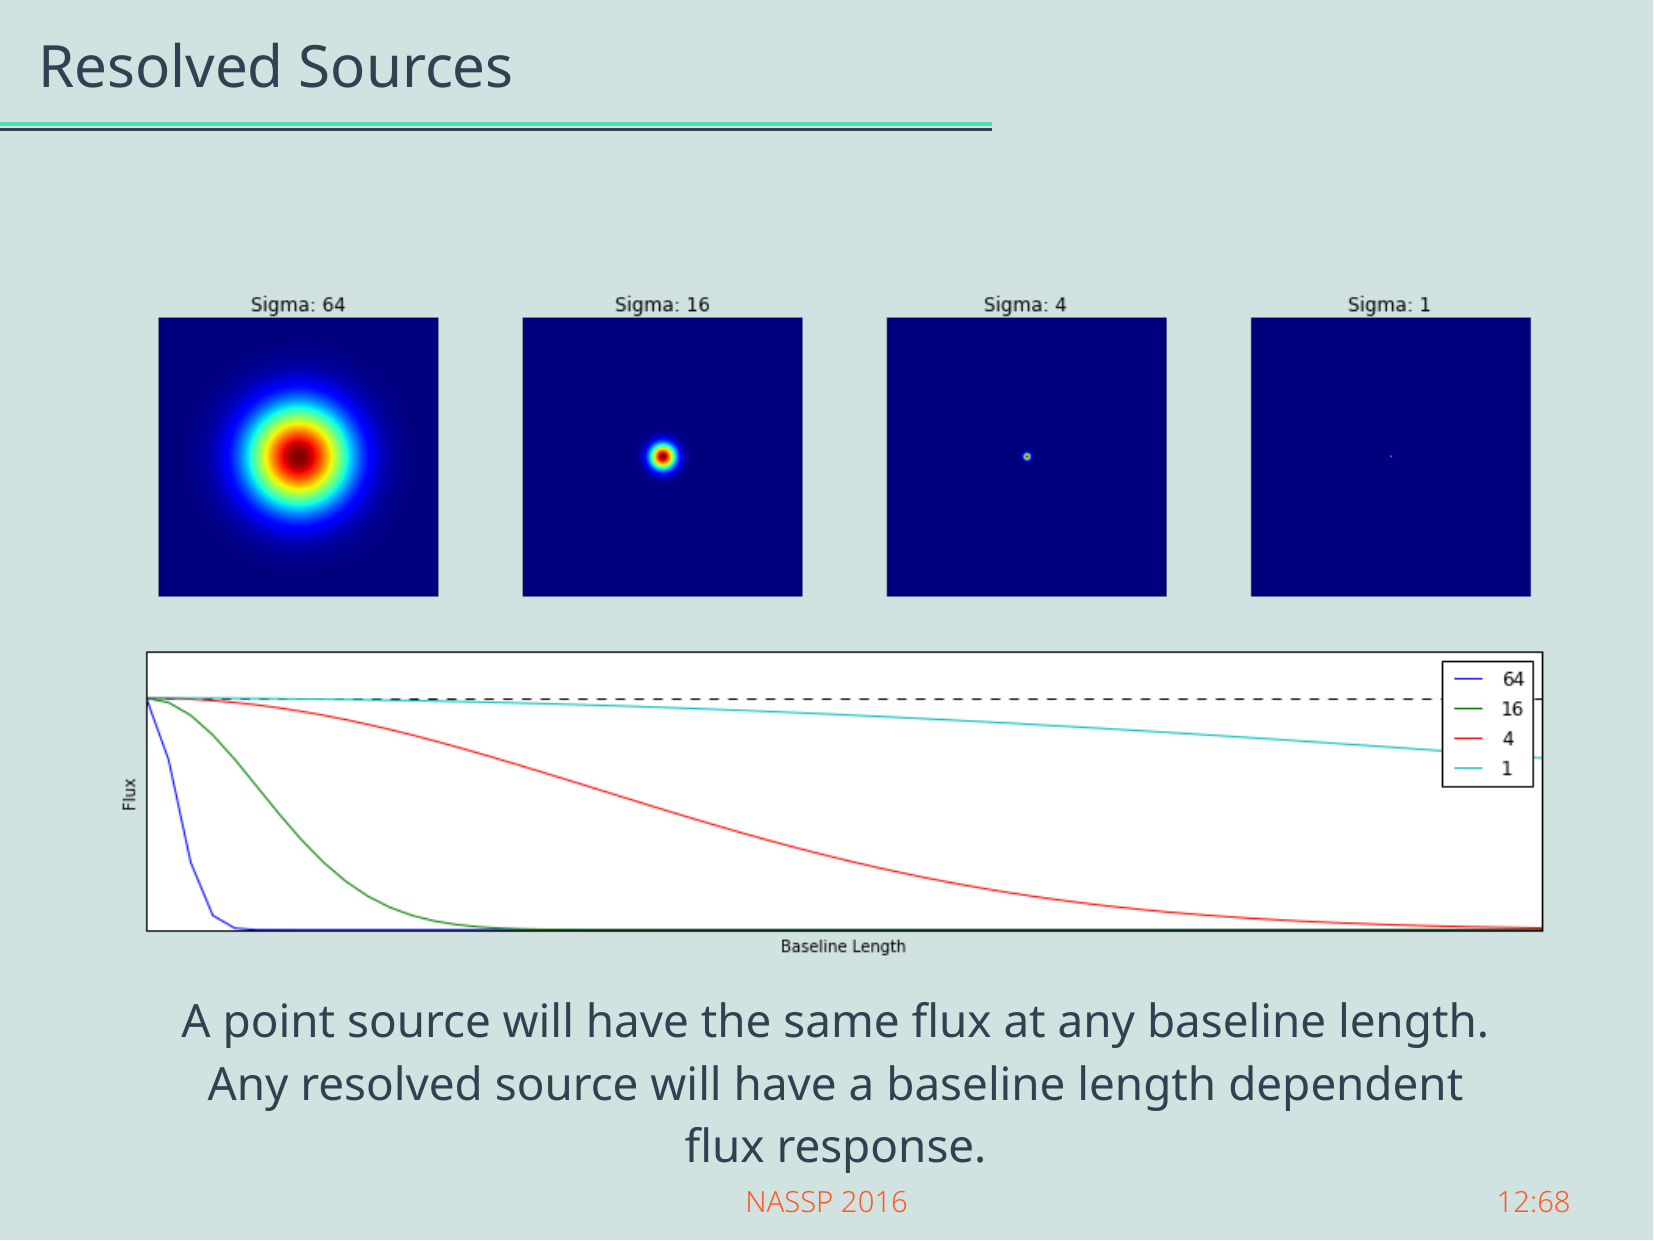

Resolved Sources
A point source will have the same flux at any baseline length. Any resolved source will have a baseline length dependent flux response.
NASSP 2016
12